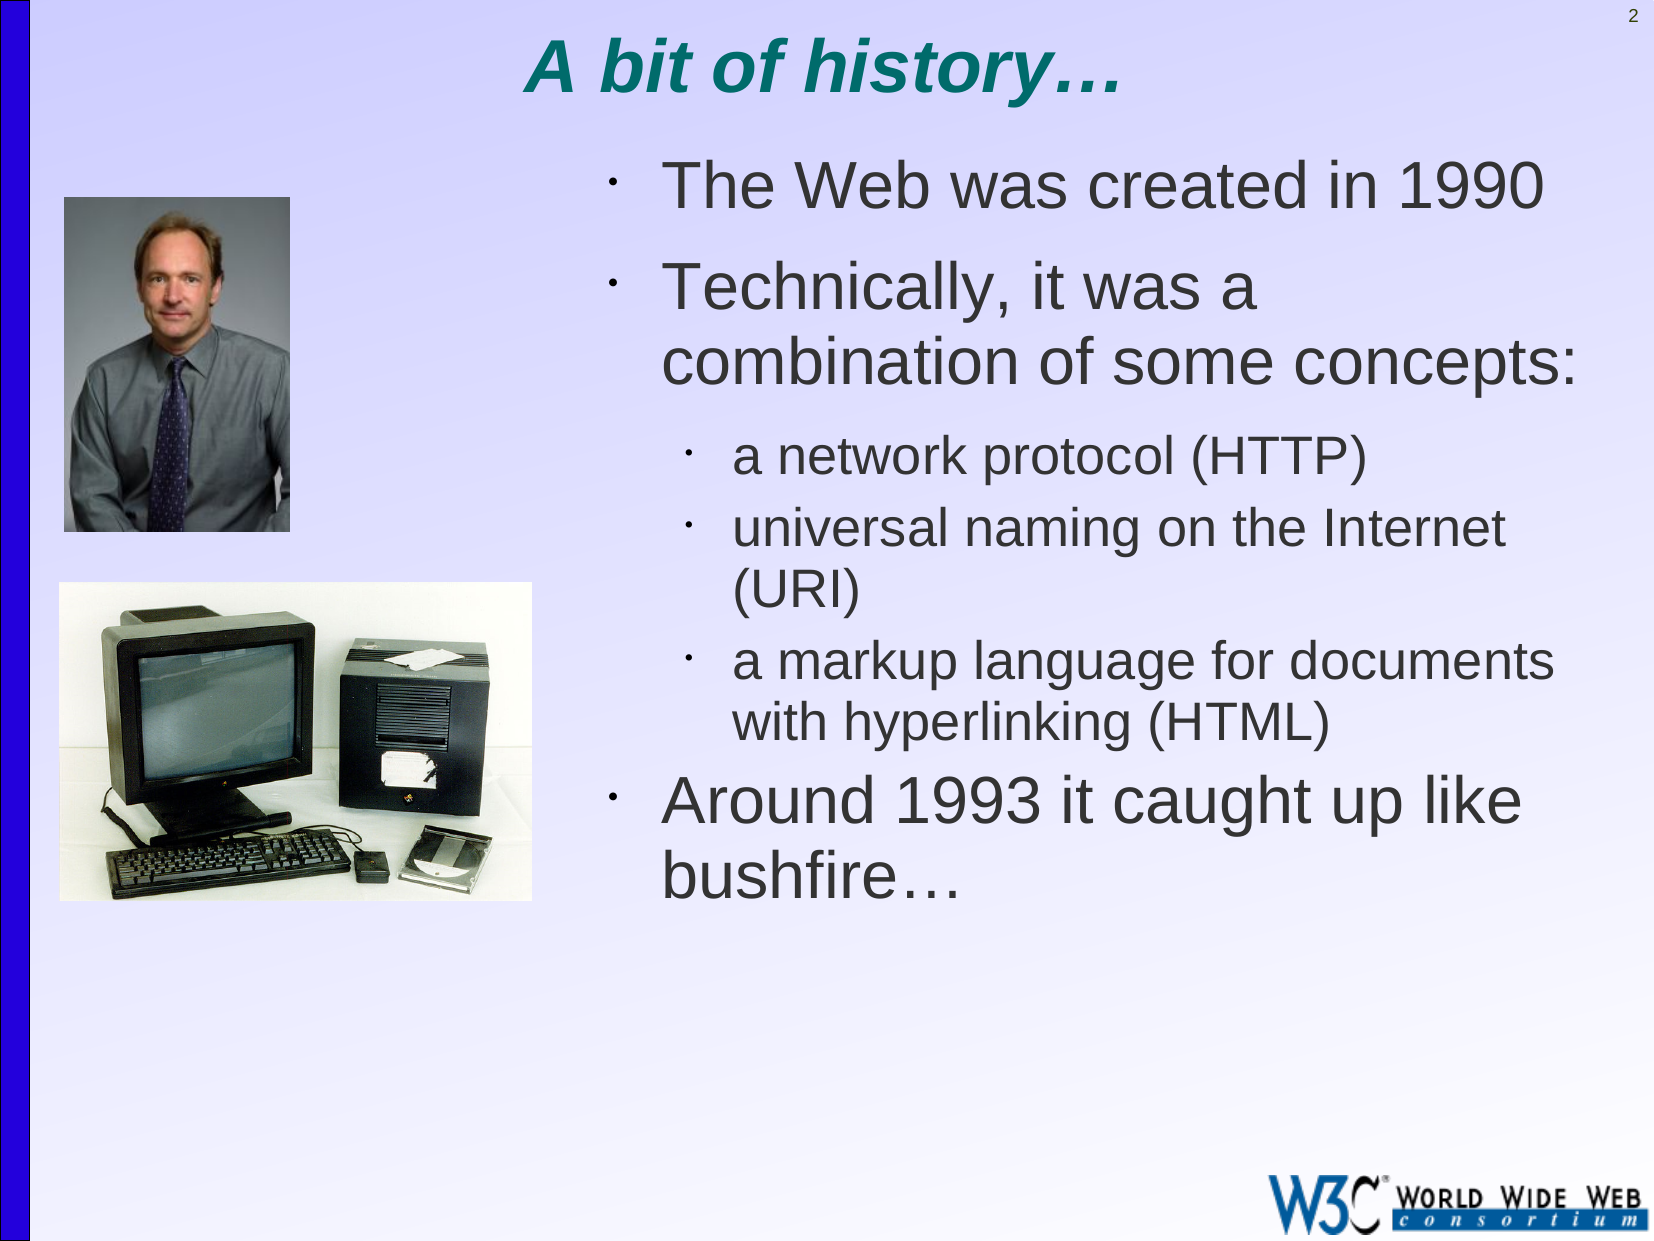

# A bit of history…
The Web was created in 1990
Technically, it was a combination of some concepts:
a network protocol (HTTP)
universal naming on the Internet (URI)
a markup language for documents with hyperlinking (HTML)
Around 1993 it caught up like bushfire…